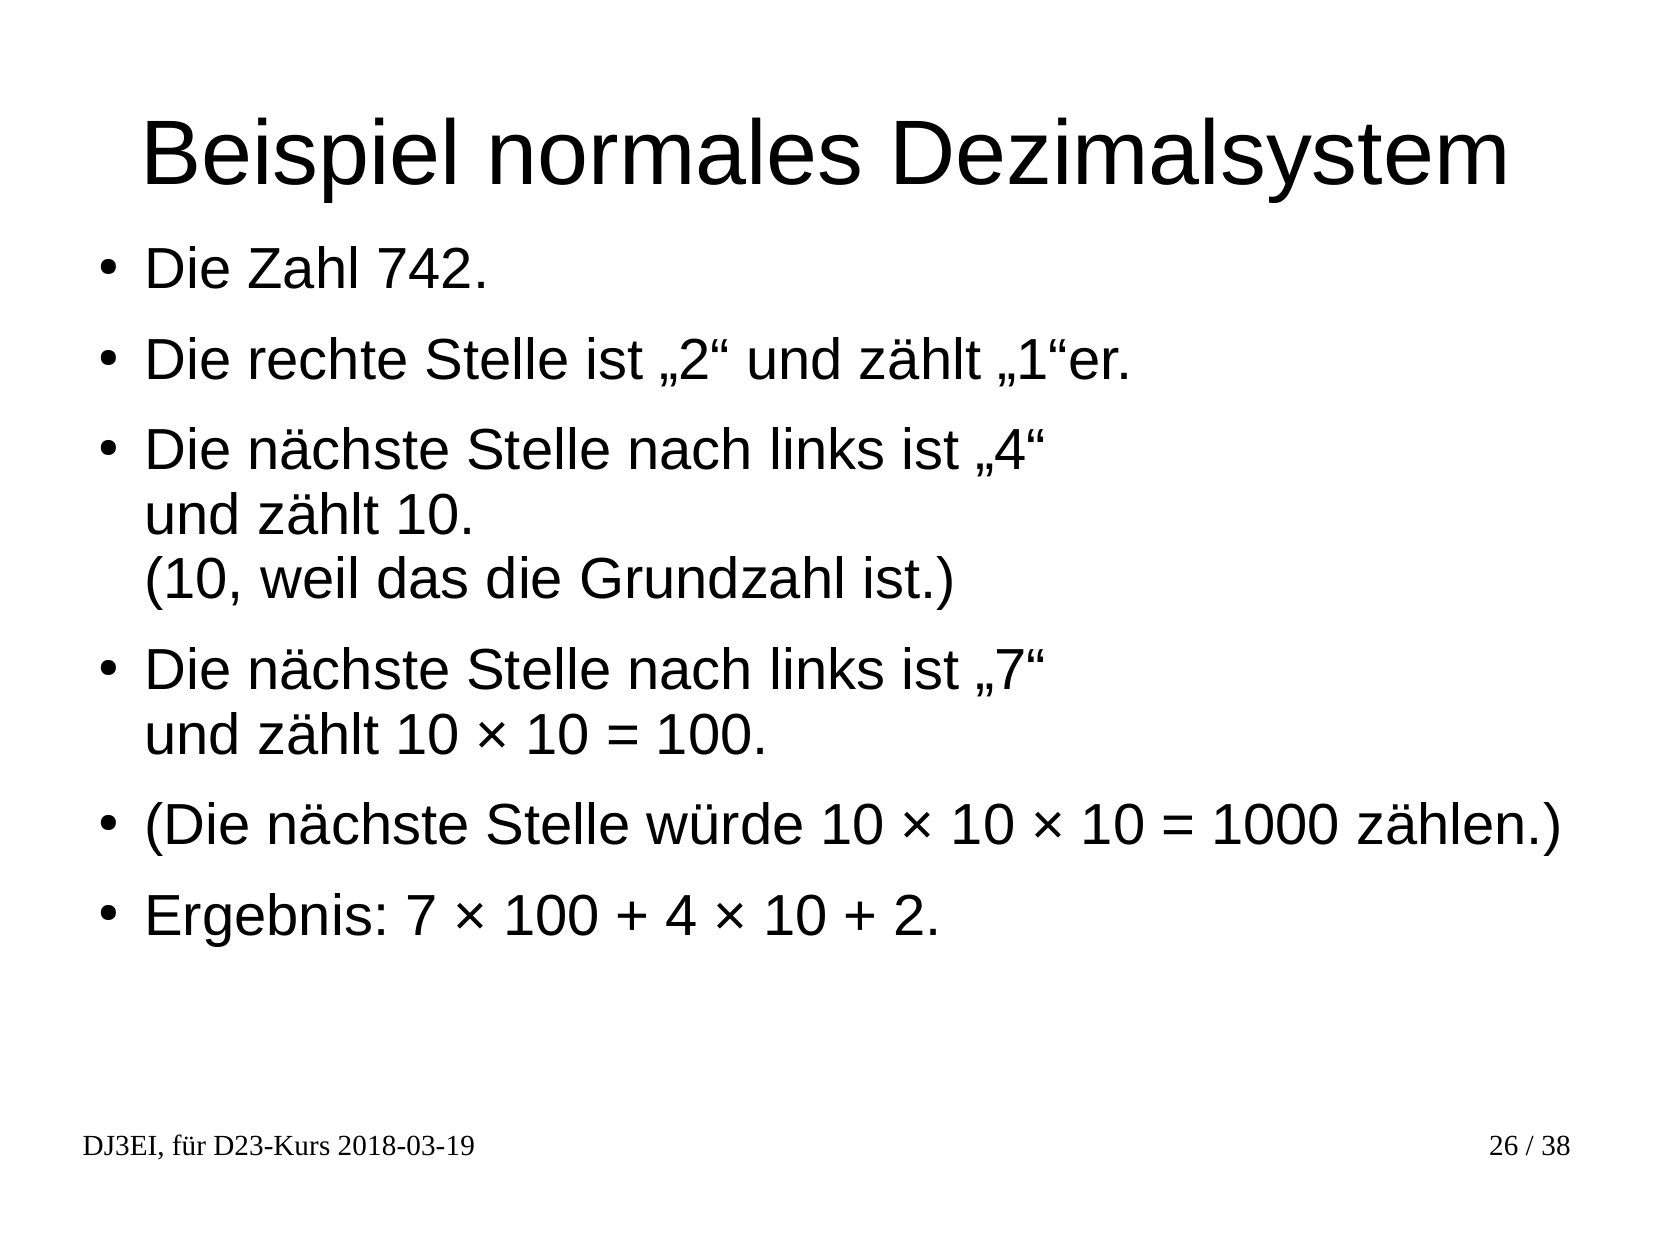

# Beispiel normales Dezimalsystem
Die Zahl 742.
Die rechte Stelle ist „2“ und zählt „1“er.
Die nächste Stelle nach links ist „4“
und zählt 10.
(10, weil das die Grundzahl ist.)
Die nächste Stelle nach links ist „7“
und zählt 10 × 10 = 100.
(Die nächste Stelle würde 10 × 10 × 10 = 1000 zählen.)
Ergebnis: 7 × 100 + 4 × 10 + 2.
26